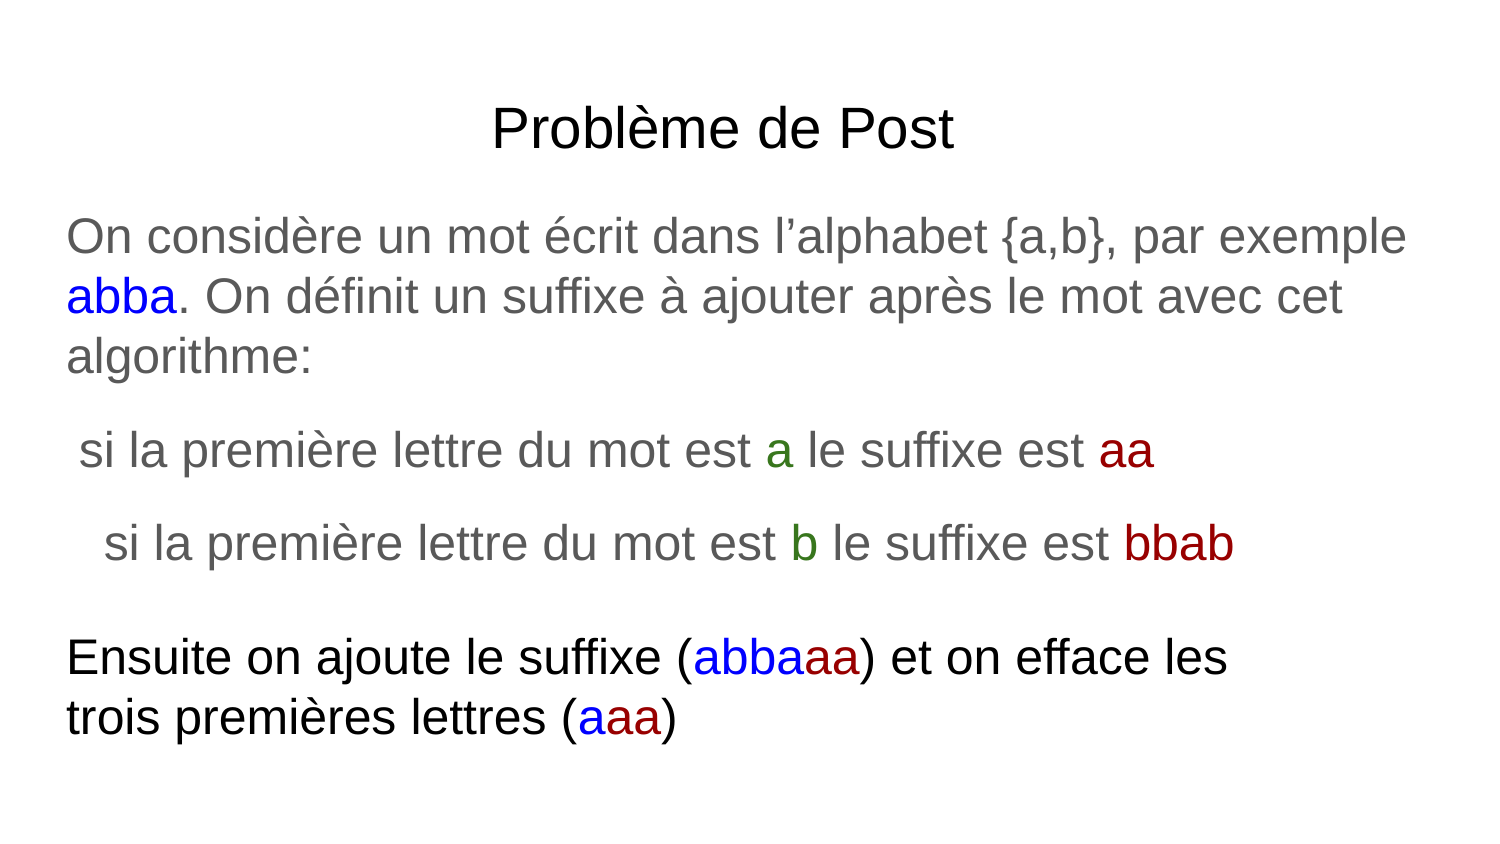

# Problème de Post
On considère un mot écrit dans l’alphabet {a,b}, par exemple abba. On définit un suffixe à ajouter après le mot avec cet algorithme:
si la première lettre du mot est a le suffixe est aa
si la première lettre du mot est b le suffixe est bbab
Ensuite on ajoute le suffixe (abbaaa) et on efface les trois premières lettres (aaa)